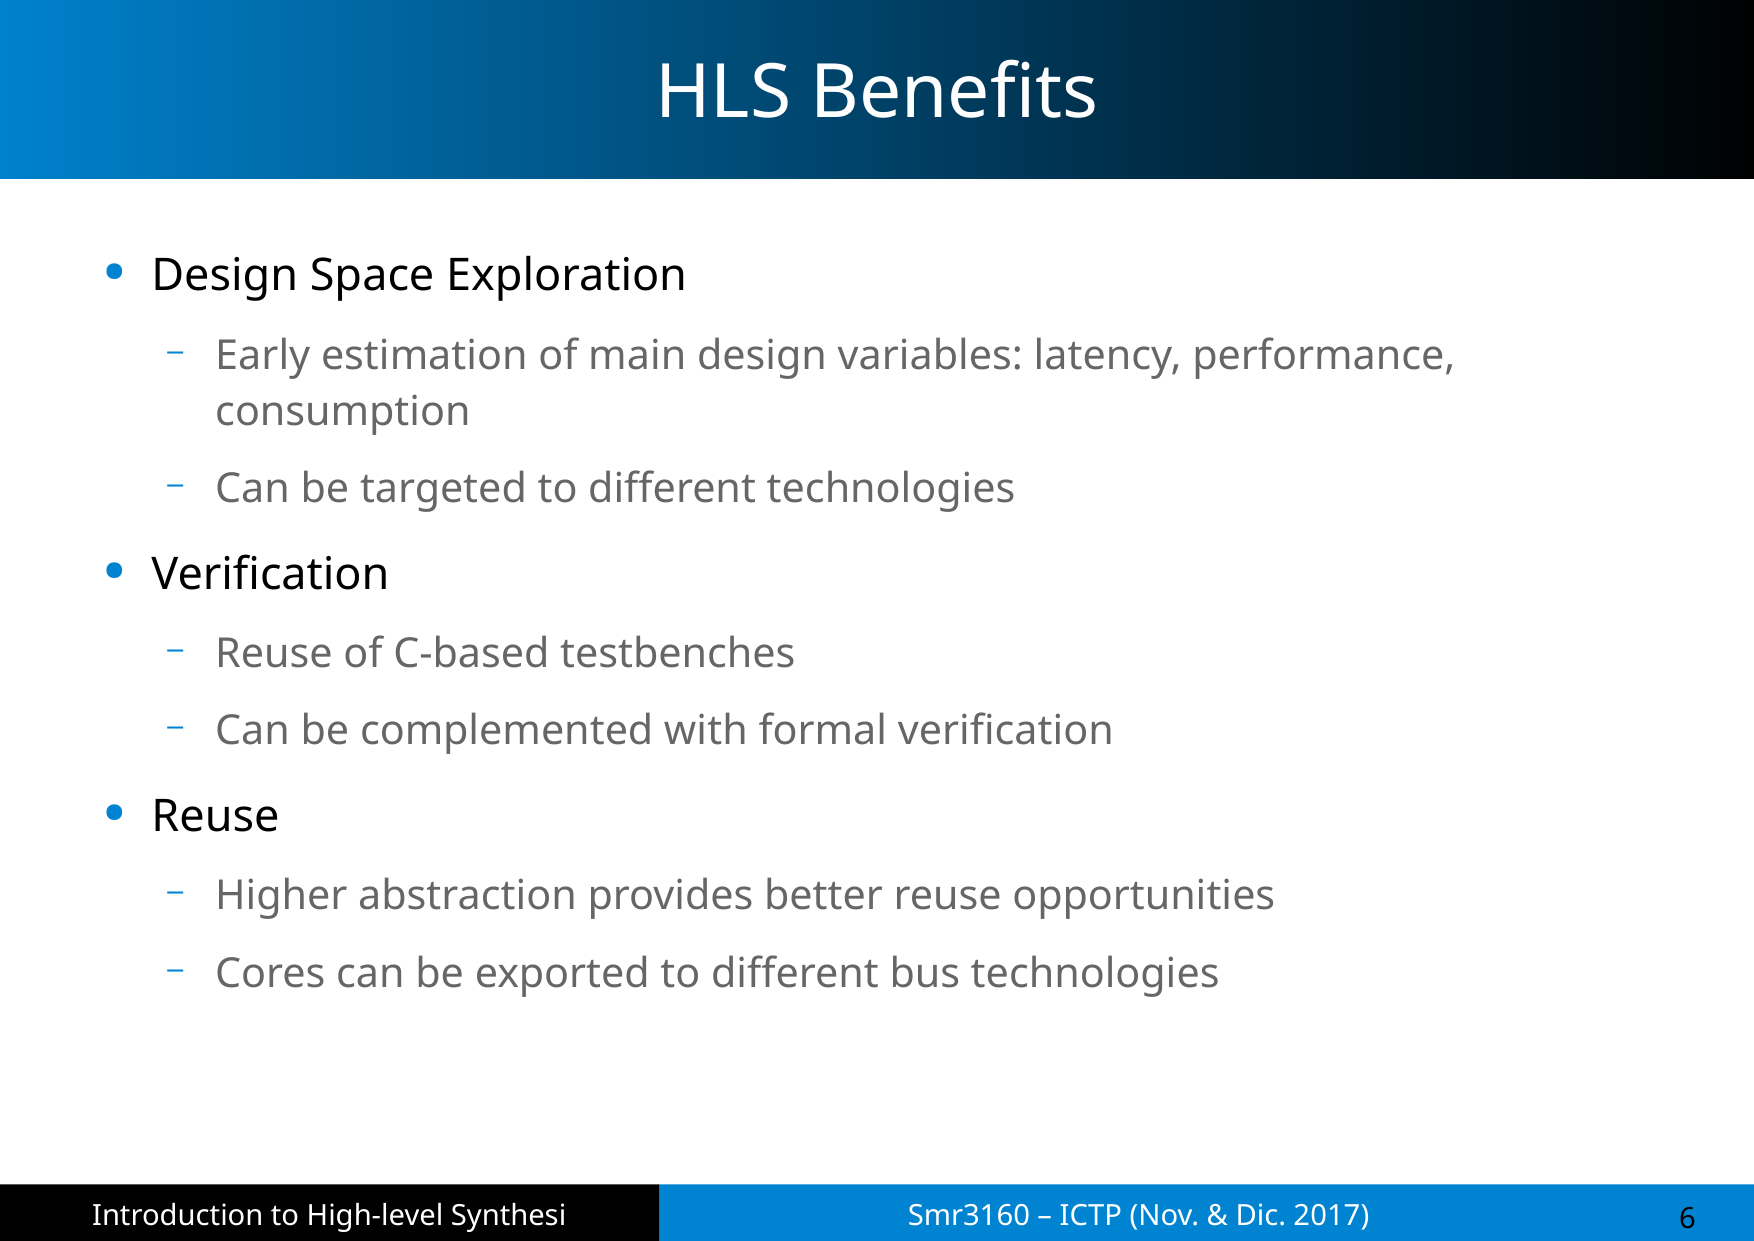

# HLS Benefits
Design Space Exploration
Early estimation of main design variables: latency, performance, consumption
Can be targeted to different technologies
Verification
Reuse of C-based testbenches
Can be complemented with formal verification
Reuse
Higher abstraction provides better reuse opportunities
Cores can be exported to different bus technologies
6